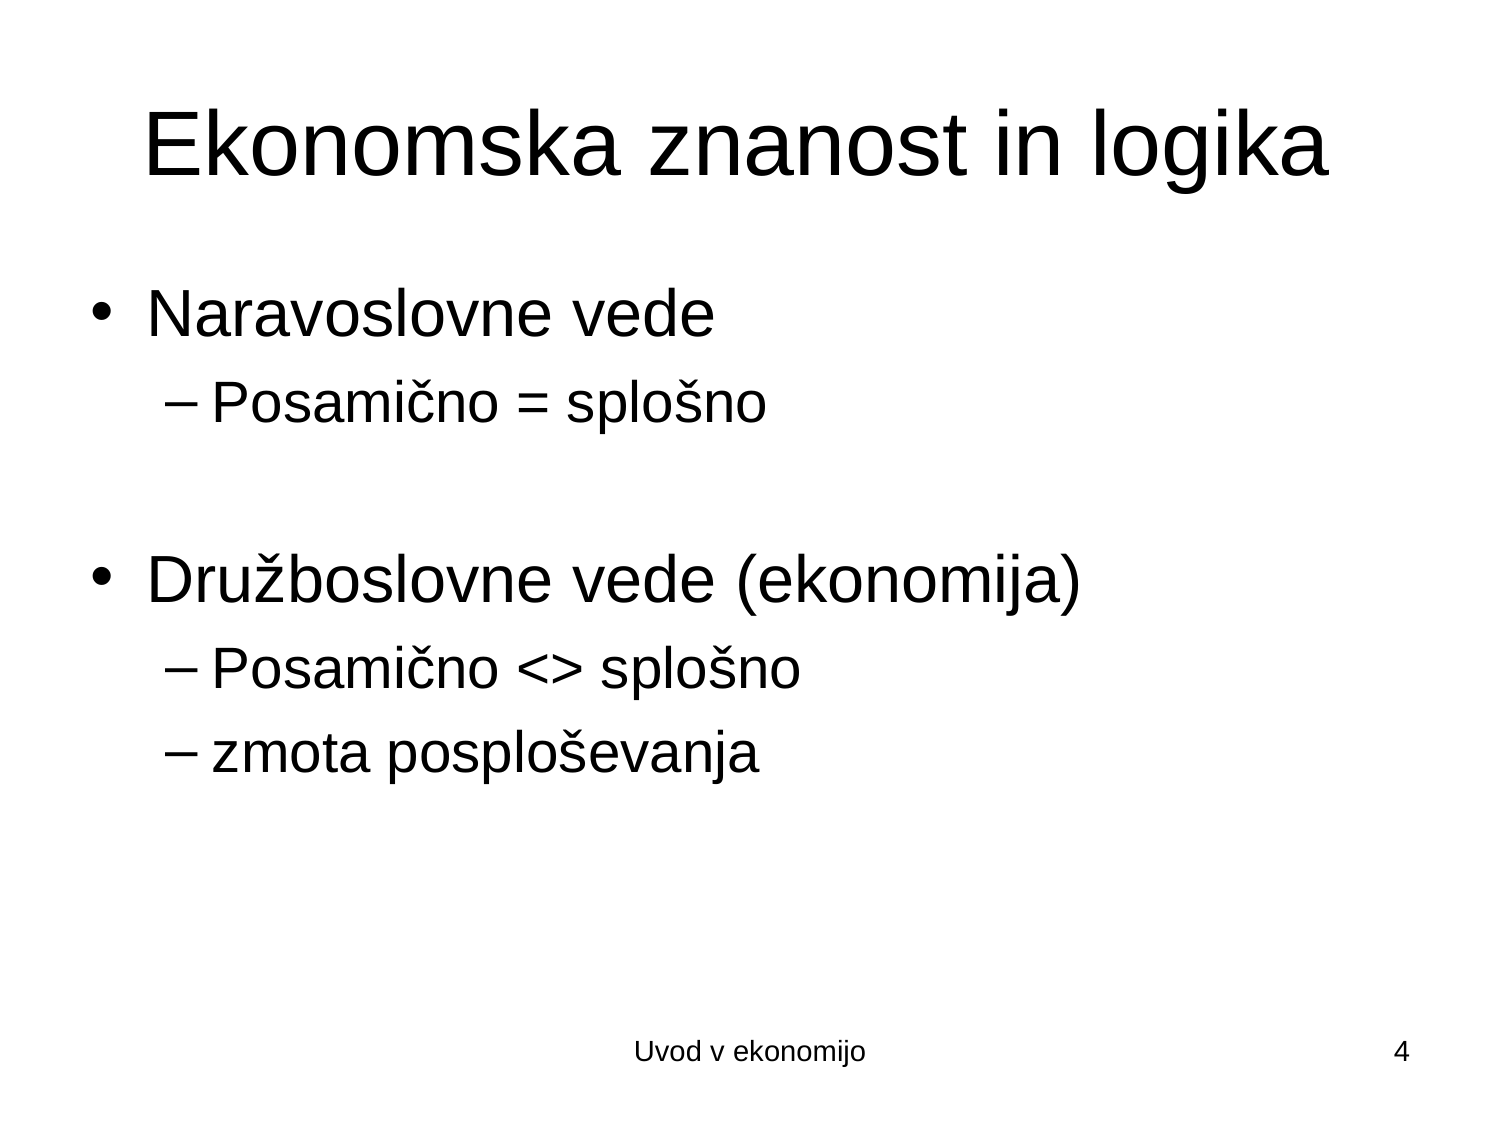

# Ekonomska znanost in logika
Naravoslovne vede
Posamično = splošno
Družboslovne vede (ekonomija)
Posamično <> splošno
zmota posploševanja
Uvod v ekonomijo